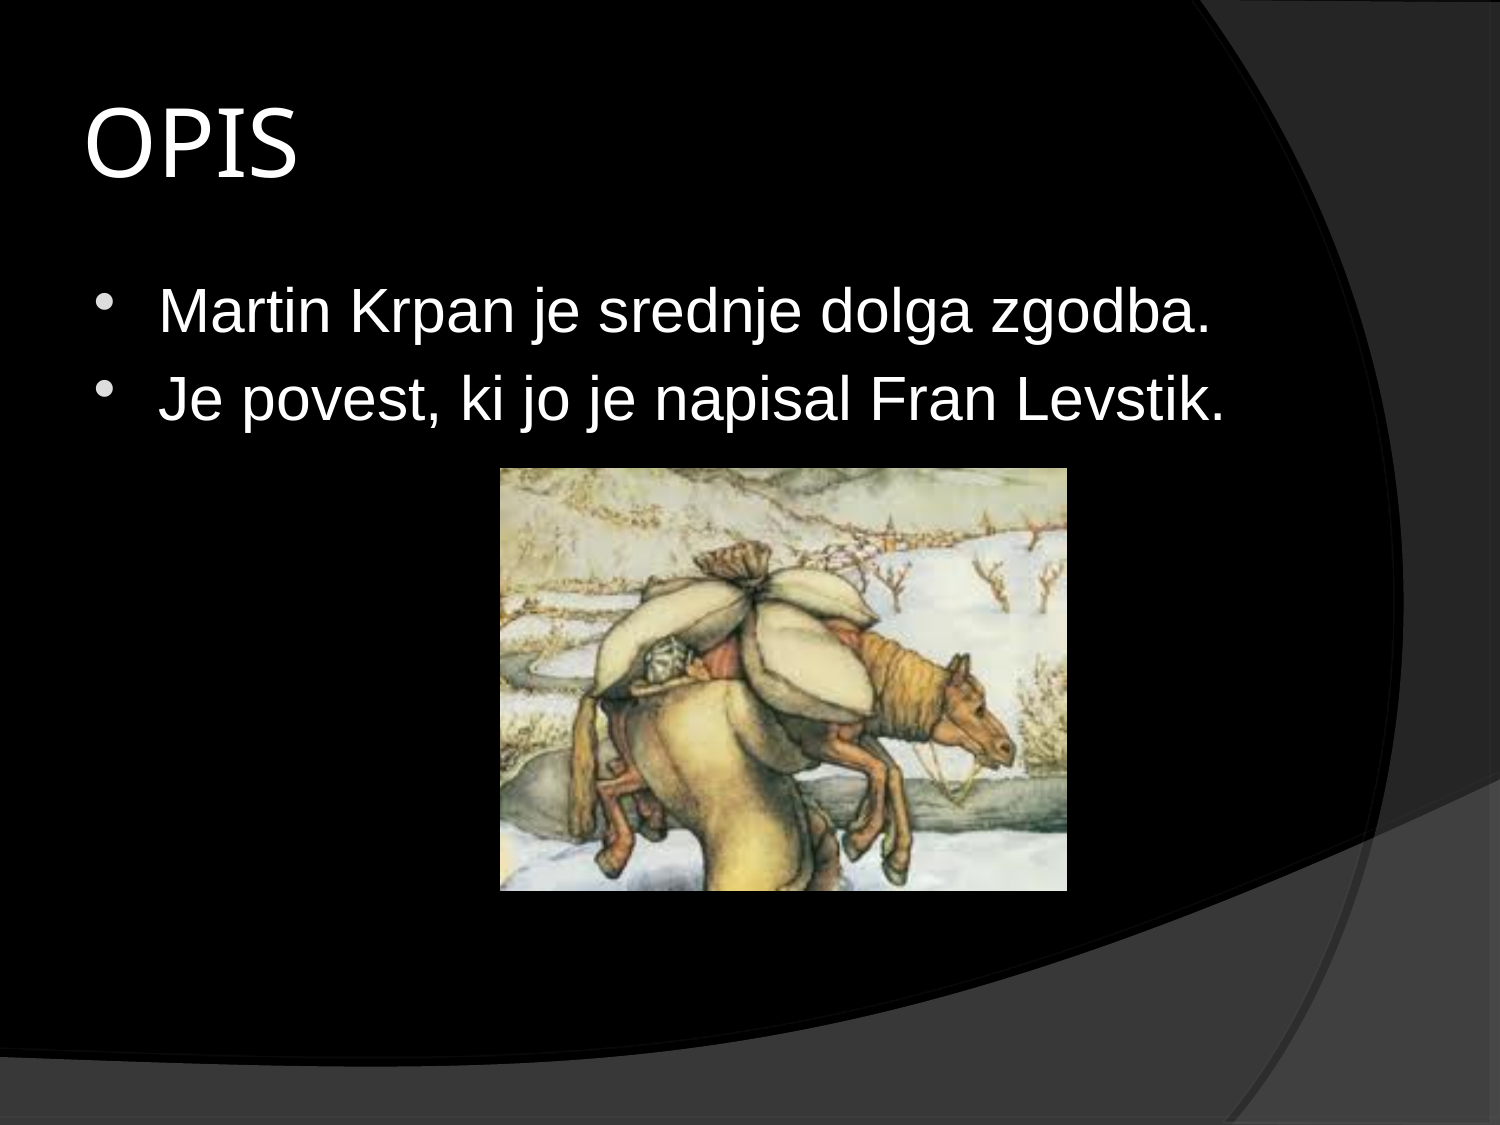

# OPIS
Martin Krpan je srednje dolga zgodba.
Je povest, ki jo je napisal Fran Levstik.